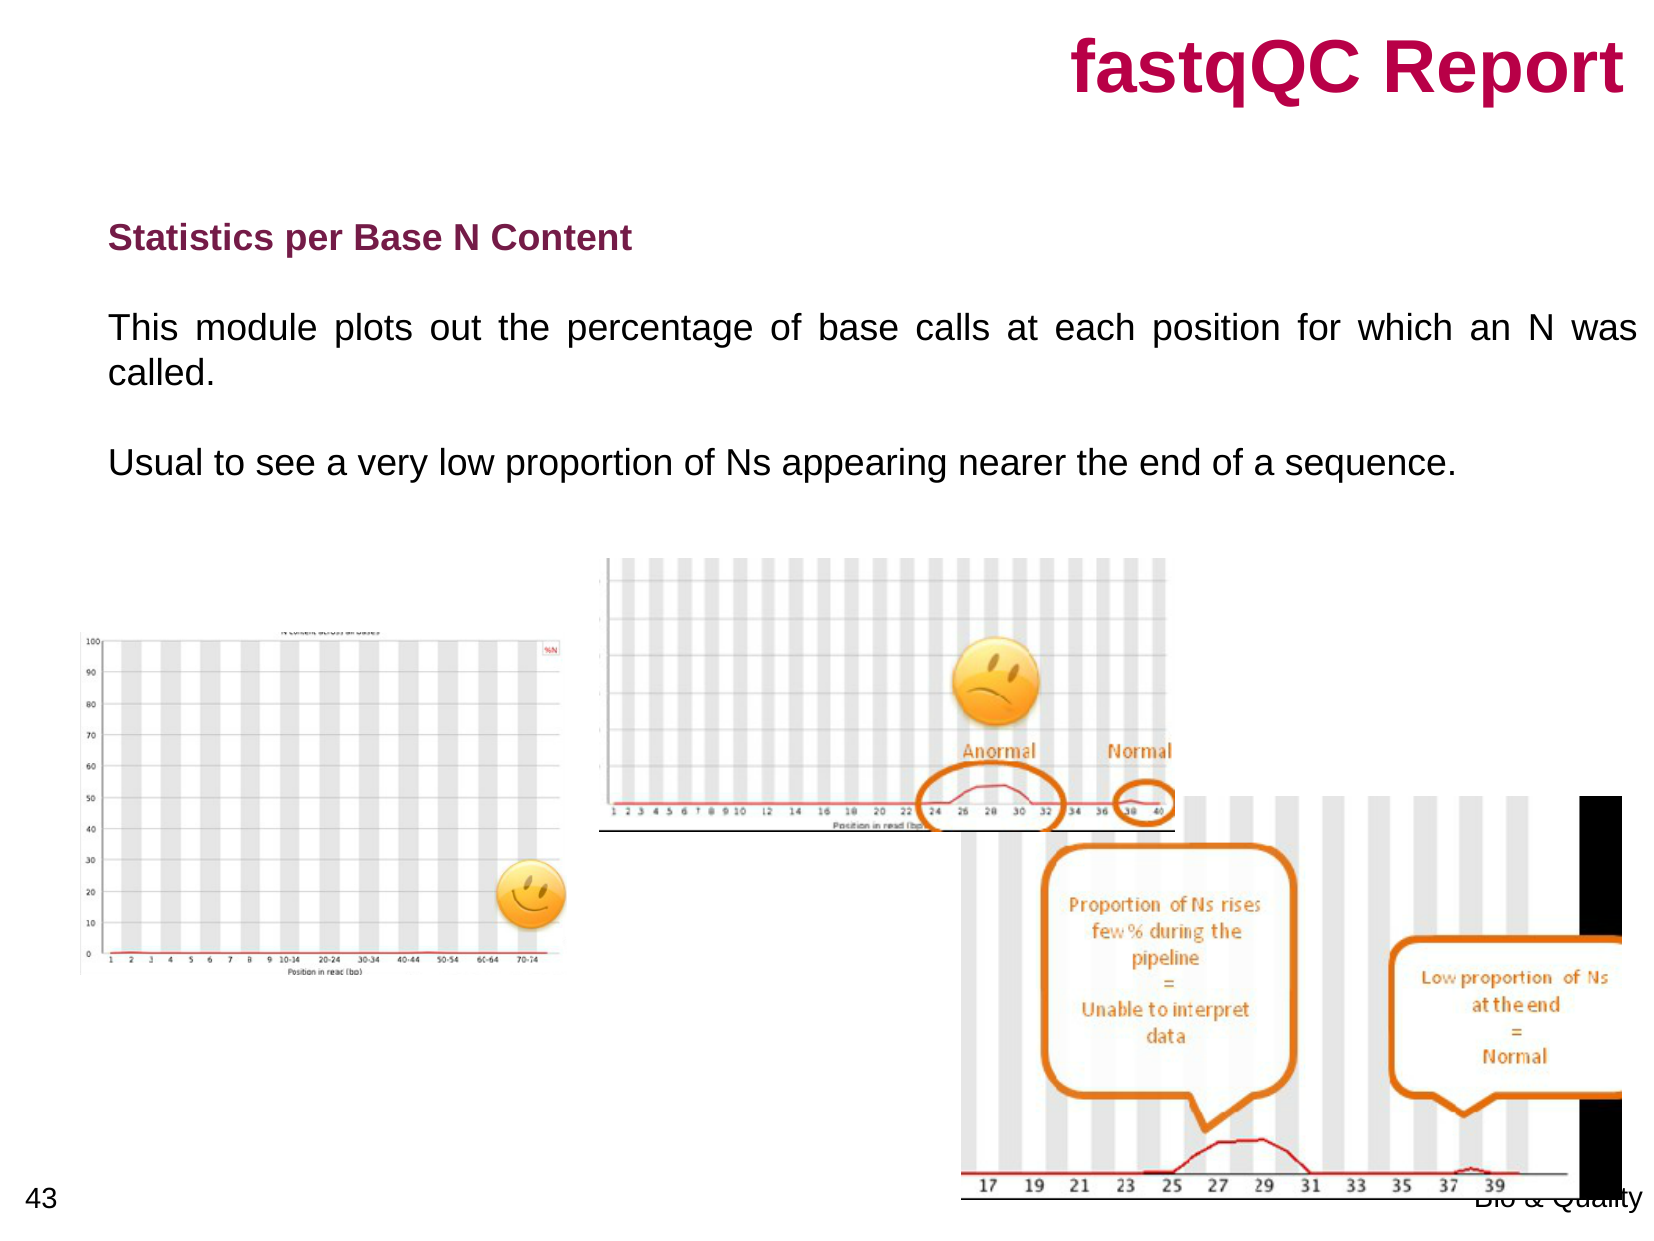

fastqQC Report
Statistics per Base N Content
This module plots out the percentage of base calls at each position for which an N was called.
Usual to see a very low proportion of Ns appearing nearer the end of a sequence.